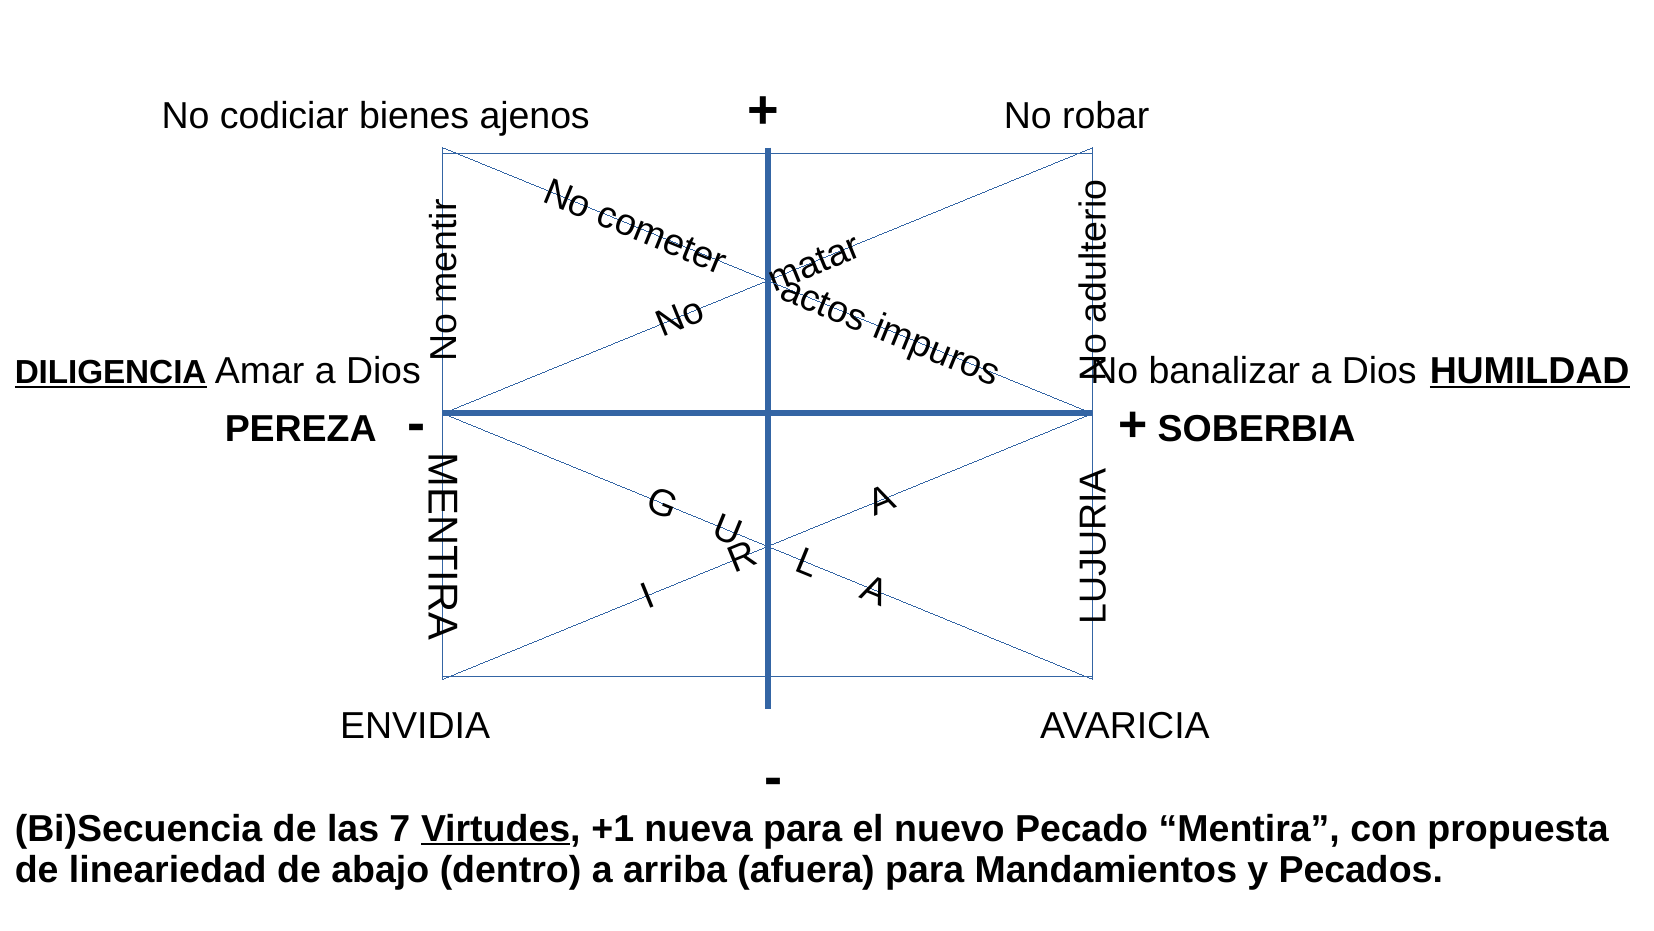

No codiciar bienes ajenos + No robar
DILIGENCIA Amar a Dios No banalizar a Dios HUMILDAD PEREZA - + SOBERBIA
 ENVIDIA AVARICIA
 -
(Bi)Secuencia de las 7 Virtudes, +1 nueva para el nuevo Pecado “Mentira”, con propuesta de lineariedad de abajo (dentro) a arriba (afuera) para Mandamientos y Pecados.
No mentir
No matar
 No cometer actos impuros
No adulterio
MENTIRA
G U L A
I R A
LUJURIA